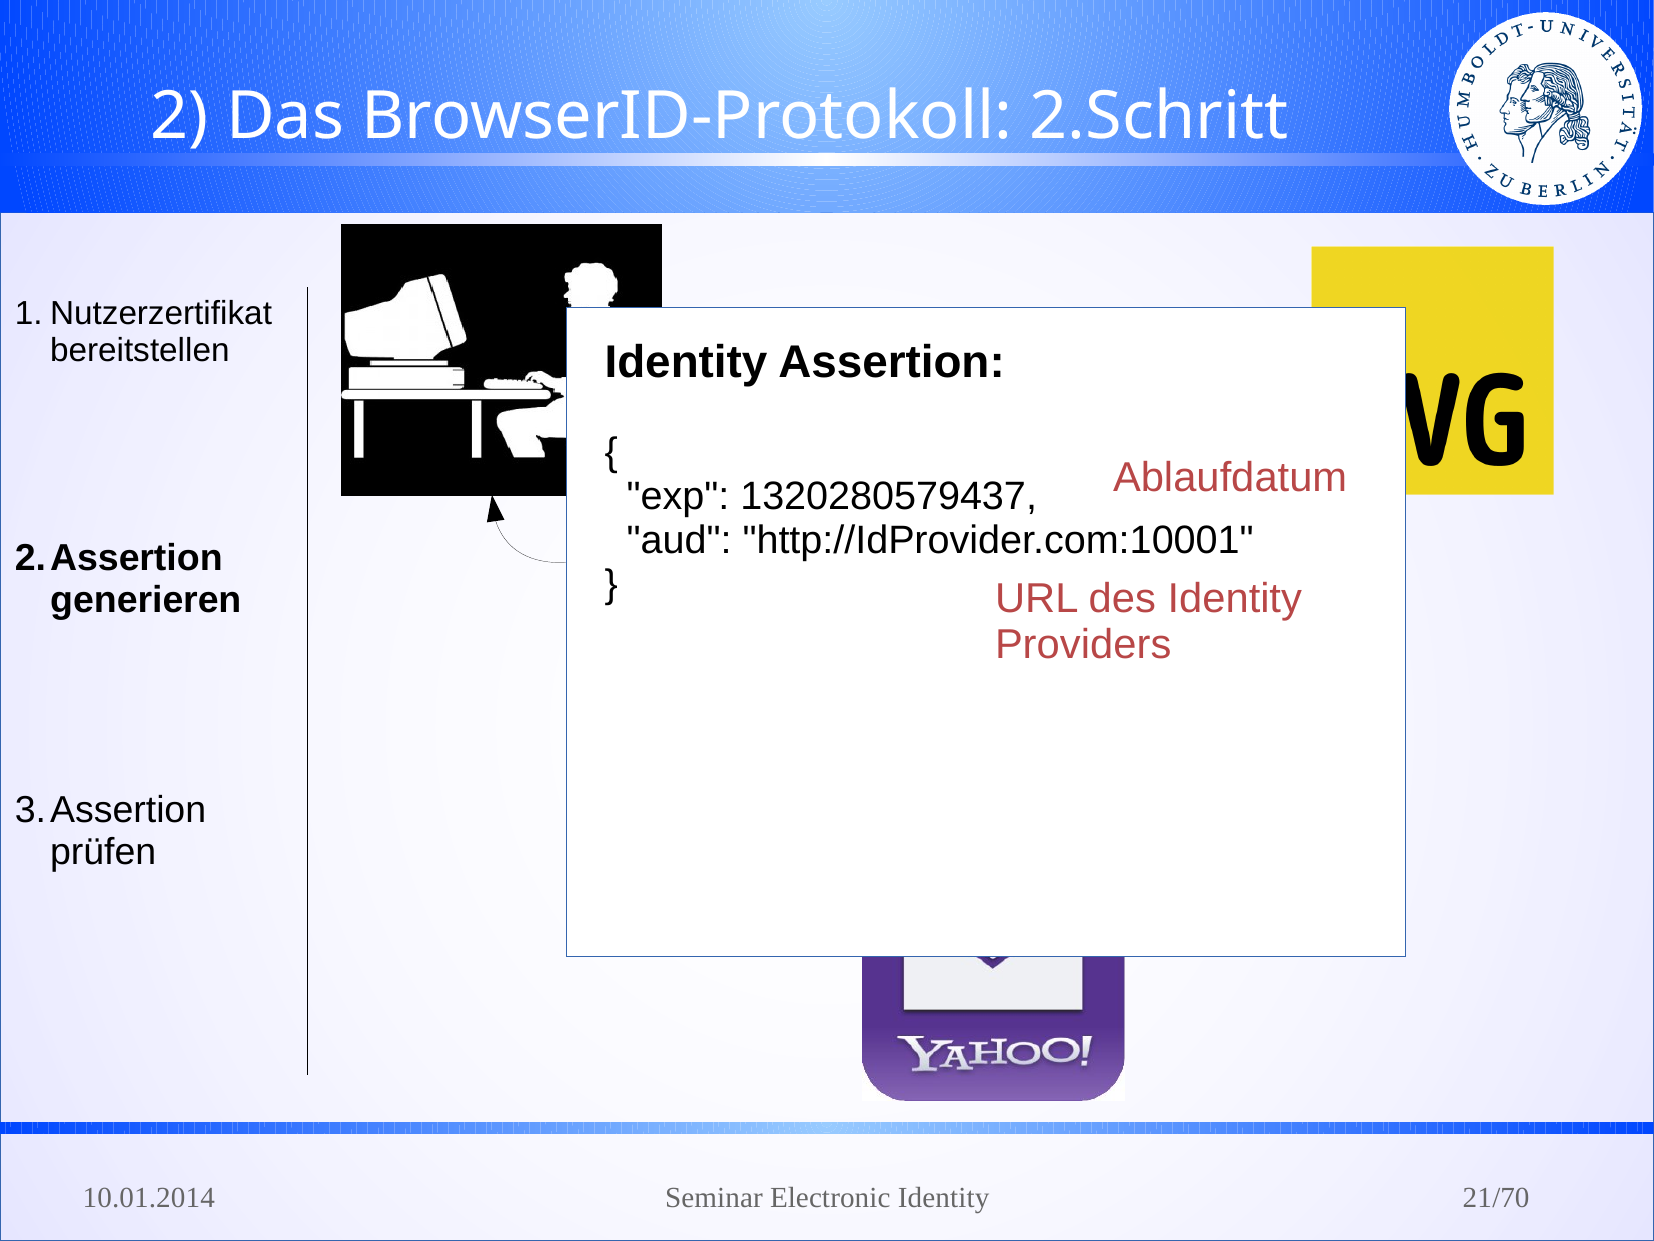

# 2) Das BrowserID-Protokoll: 2.Schritt
Nutzerzertifikat bereitstellen
Assertion generieren
Assertion prüfen
Identity Assertion:
{
 "exp": 1320280579437,
 "aud": "http://IdProvider.com:10001"
}
Ablaufdatum
Erstellt eine Identity Assertion
Und signiert sie
URL des Identity Providers
10.01.2014
Seminar Electronic Identity